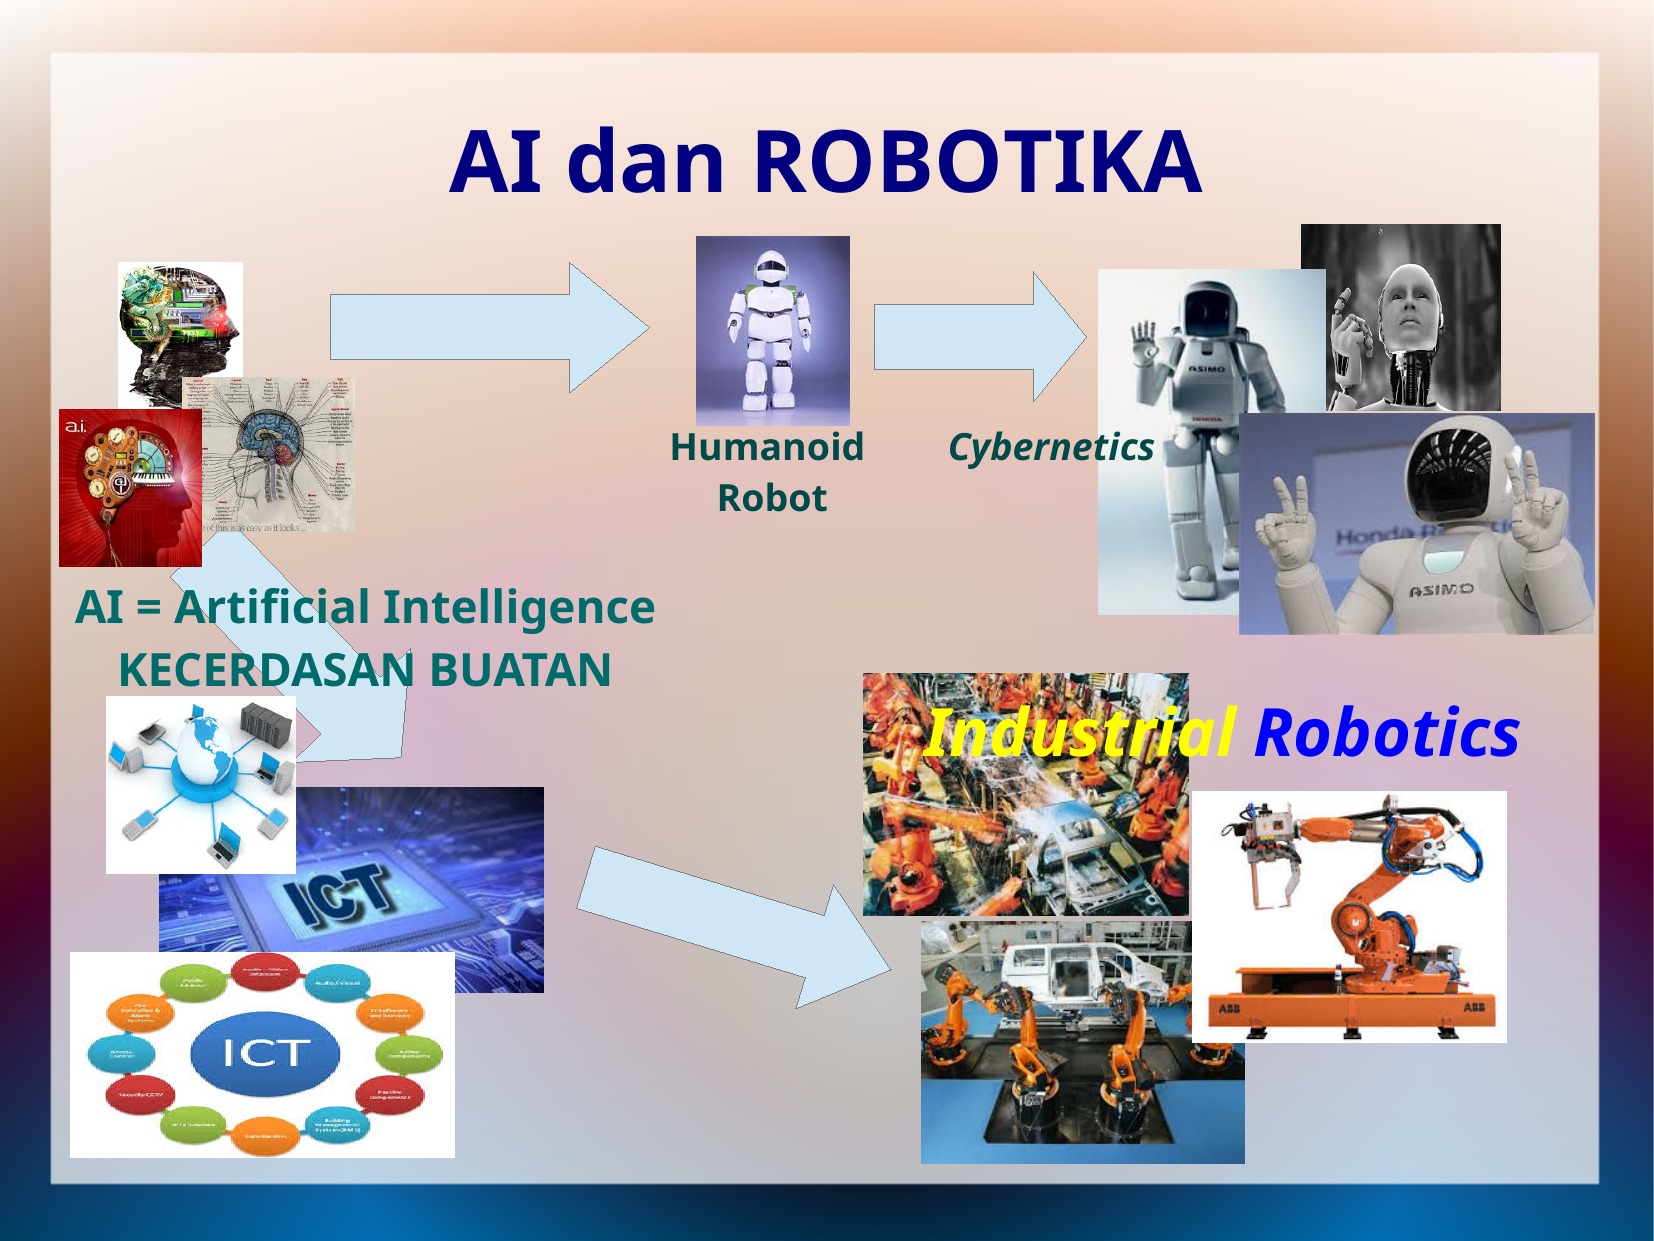

# AI dan ROBOTIKA
Humanoid
Robot
Cybernetics
AI = Artificial Intelligence
KECERDASAN BUATAN
Industrial Robotics